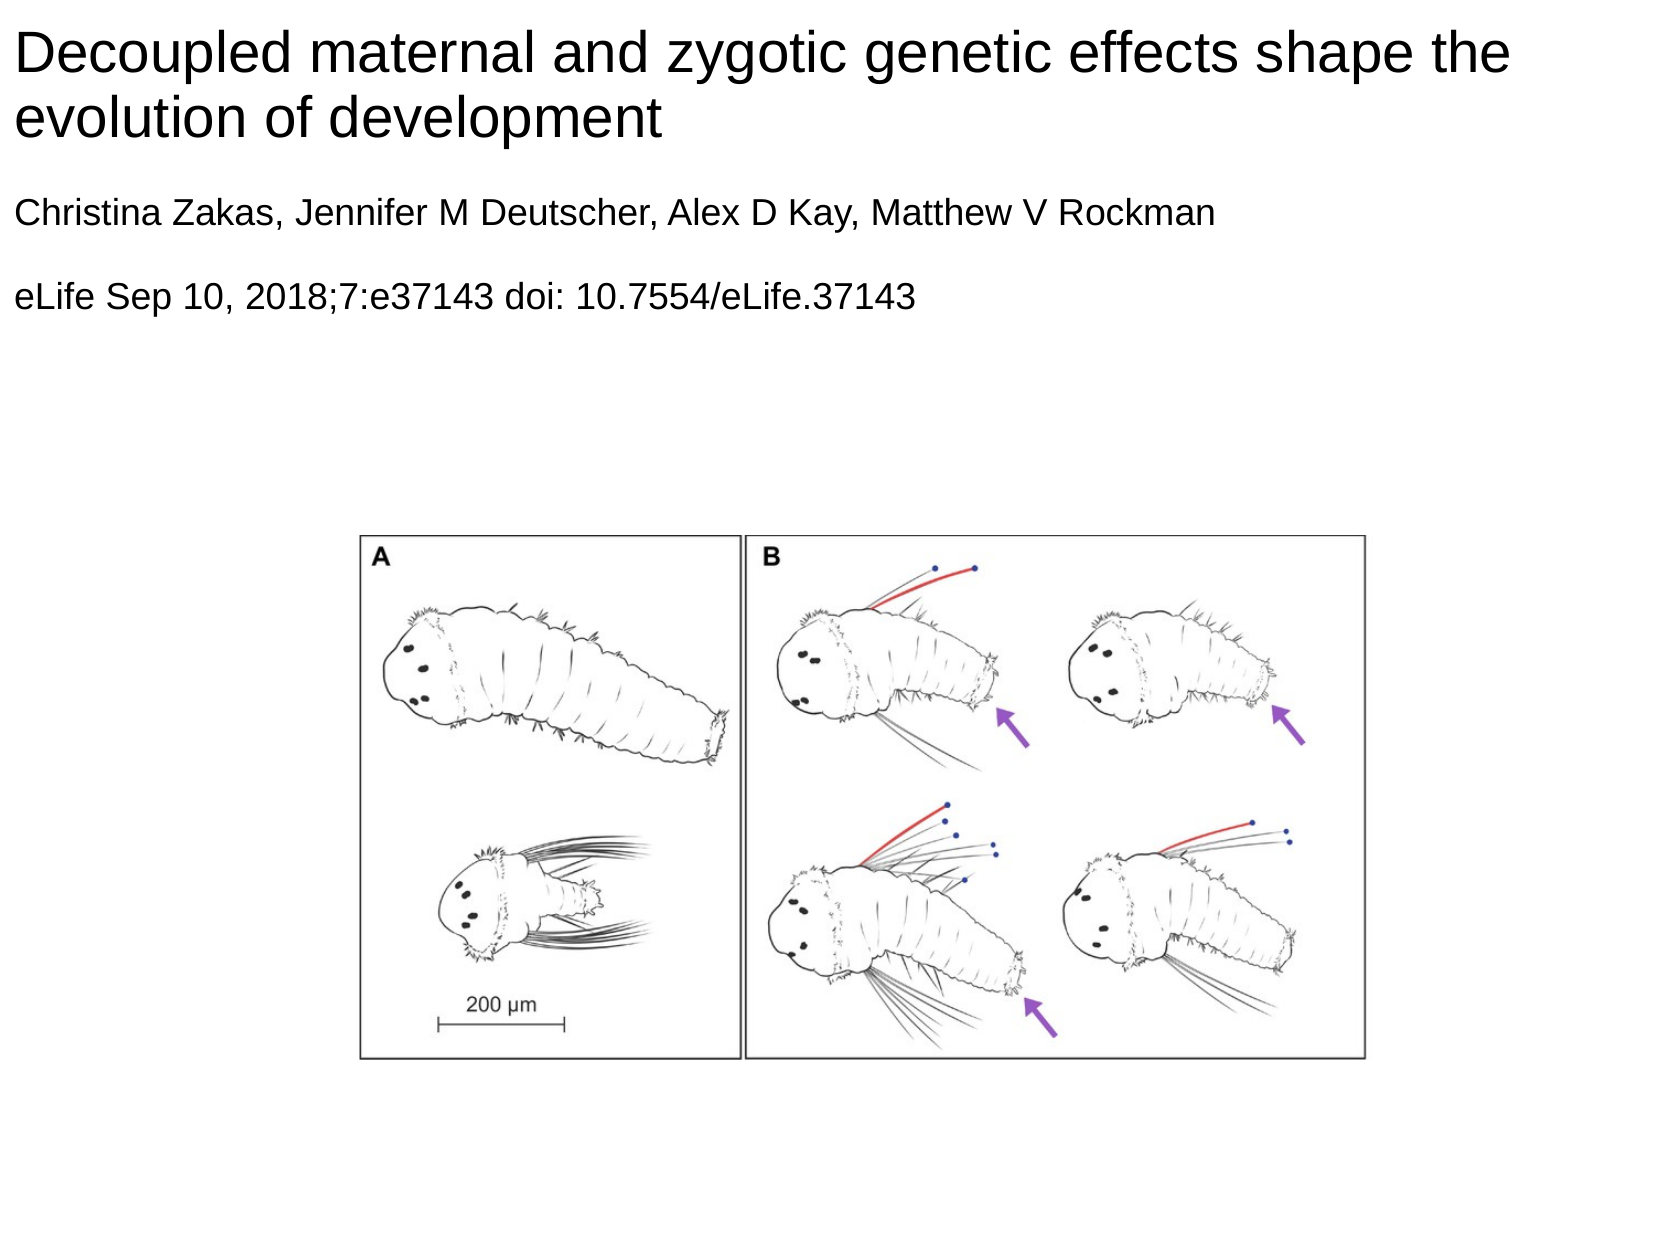

Decoupled maternal and zygotic genetic effects shape the evolution of development
Christina Zakas, Jennifer M Deutscher, Alex D Kay, Matthew V Rockman
eLife Sep 10, 2018;7:e37143 doi: 10.7554/eLife.37143